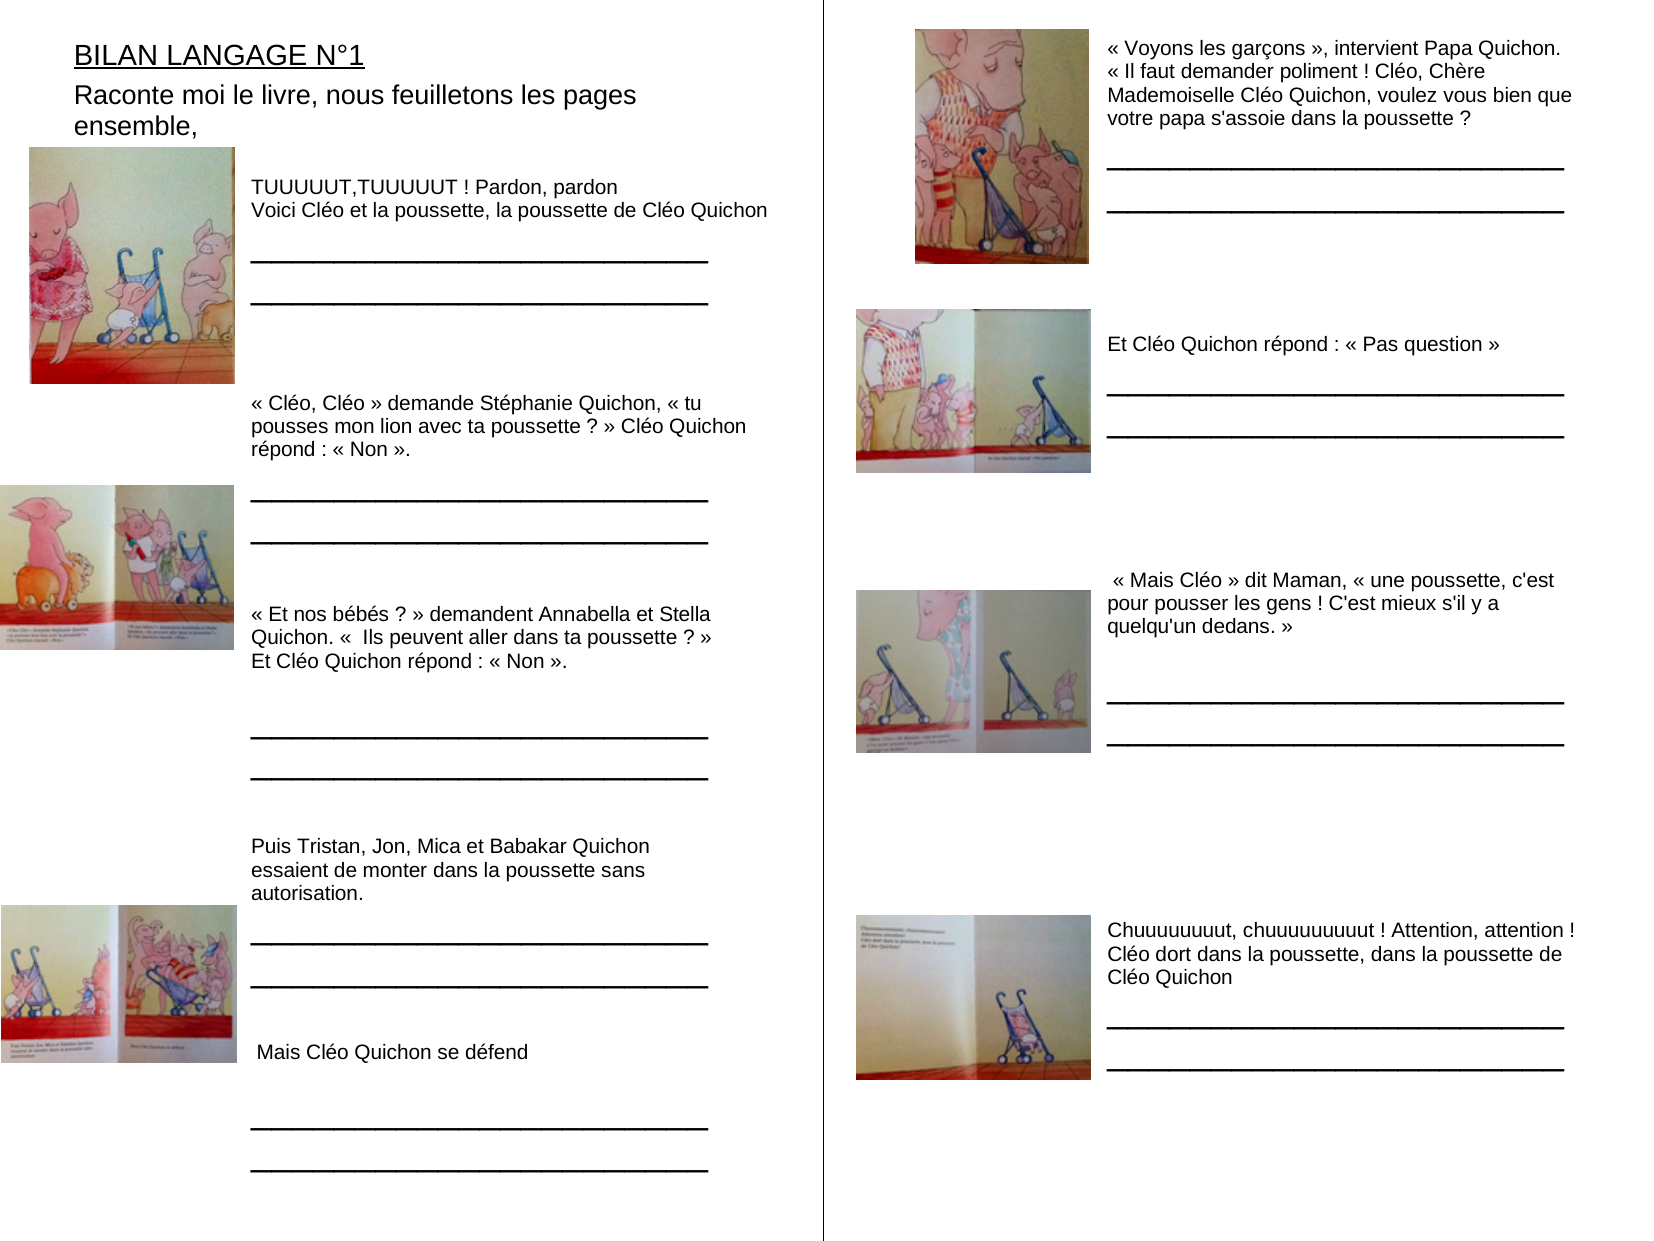

« Voyons les garçons », intervient Papa Quichon. « Il faut demander poliment ! Cléo, Chère Mademoiselle Cléo Quichon, voulez vous bien que votre papa s'assoie dans la poussette ?
______________________
______________________
BILAN LANGAGE N°1
Raconte moi le livre, nous feuilletons les pages ensemble,
TUUUUUT,TUUUUUT ! Pardon, pardon
Voici Cléo et la poussette, la poussette de Cléo Quichon
______________________
______________________
Et Cléo Quichon répond : « Pas question »
____________________________________________
« Cléo, Cléo » demande Stéphanie Quichon, « tu pousses mon lion avec ta poussette ? » Cléo Quichon répond : « Non ».
______________________
______________________
 « Mais Cléo » dit Maman, « une poussette, c'est pour pousser les gens ! C'est mieux s'il y a quelqu'un dedans. »
____________________________________________
« Et nos bébés ? » demandent Annabella et Stella Quichon. «  Ils peuvent aller dans ta poussette ? » Et Cléo Quichon répond : « Non ».
____________________________________________
Puis Tristan, Jon, Mica et Babakar Quichon essaient de monter dans la poussette sans autorisation.
______________________
______________________
Chuuuuuuuut, chuuuuuuuuut ! Attention, attention ! Cléo dort dans la poussette, dans la poussette de Cléo Quichon
______________________
______________________
 Mais Cléo Quichon se défend
____________________________________________